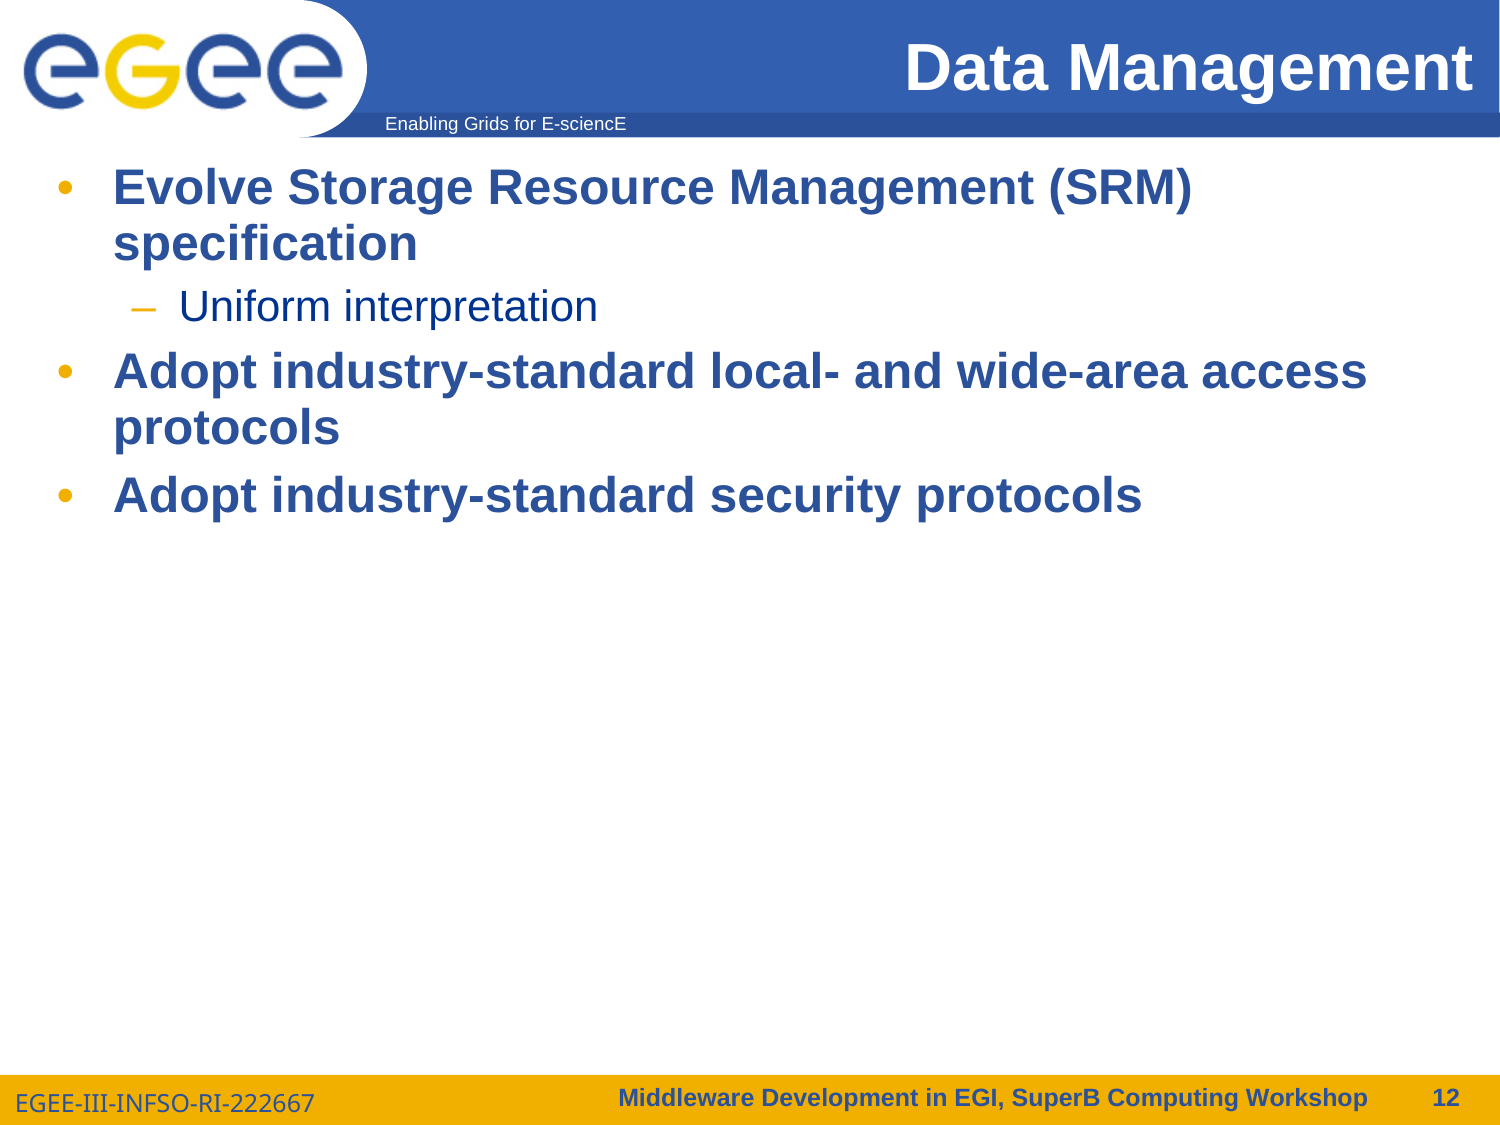

# Data Management
Evolve Storage Resource Management (SRM) specification
Uniform interpretation
Adopt industry-standard local- and wide-area access protocols
Adopt industry-standard security protocols
Middleware Development in EGI, SuperB Computing Workshop
12